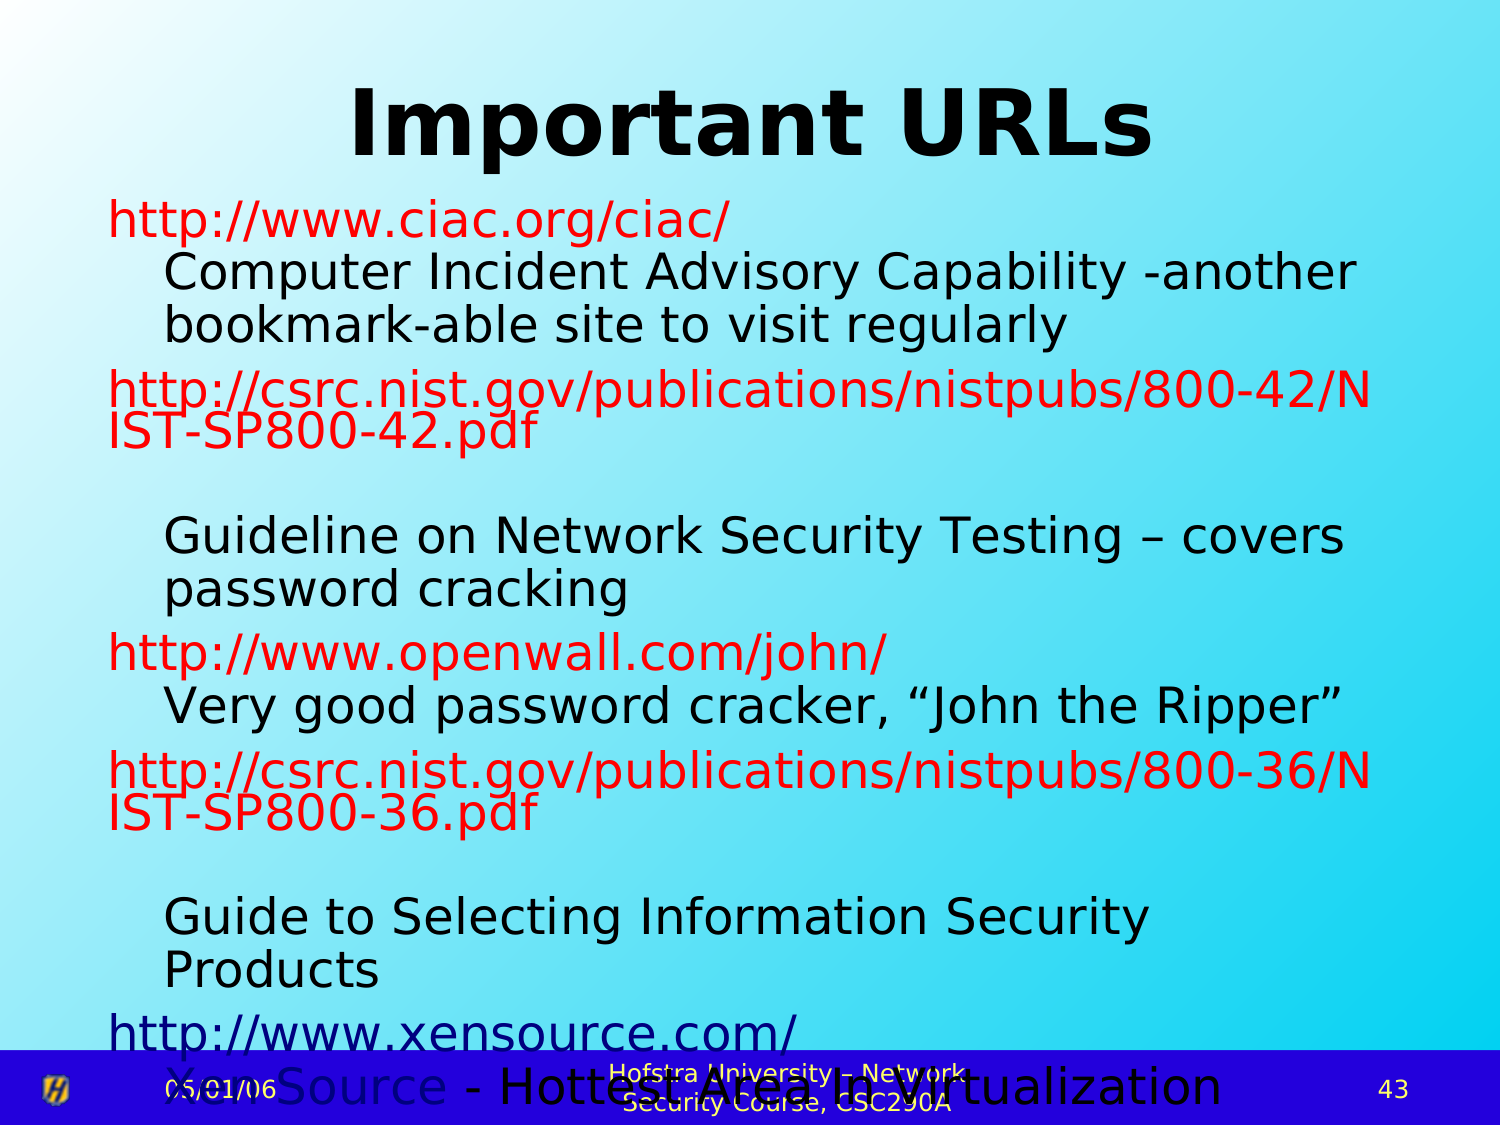

# Important URLs
http://www.ciac.org/ciac/
Computer Incident Advisory Capability -another bookmark-able site to visit regularly
http://csrc.nist.gov/publications/nistpubs/800-42/NIST-SP800-42.pdf
Guideline on Network Security Testing – covers password cracking
http://www.openwall.com/john/
Very good password cracker, “John the Ripper”
http://csrc.nist.gov/publications/nistpubs/800-36/NIST-SP800-36.pdf
Guide to Selecting Information Security Products
http://www.xensource.com/
Xen Source - Hottest Area In Virtualization
43